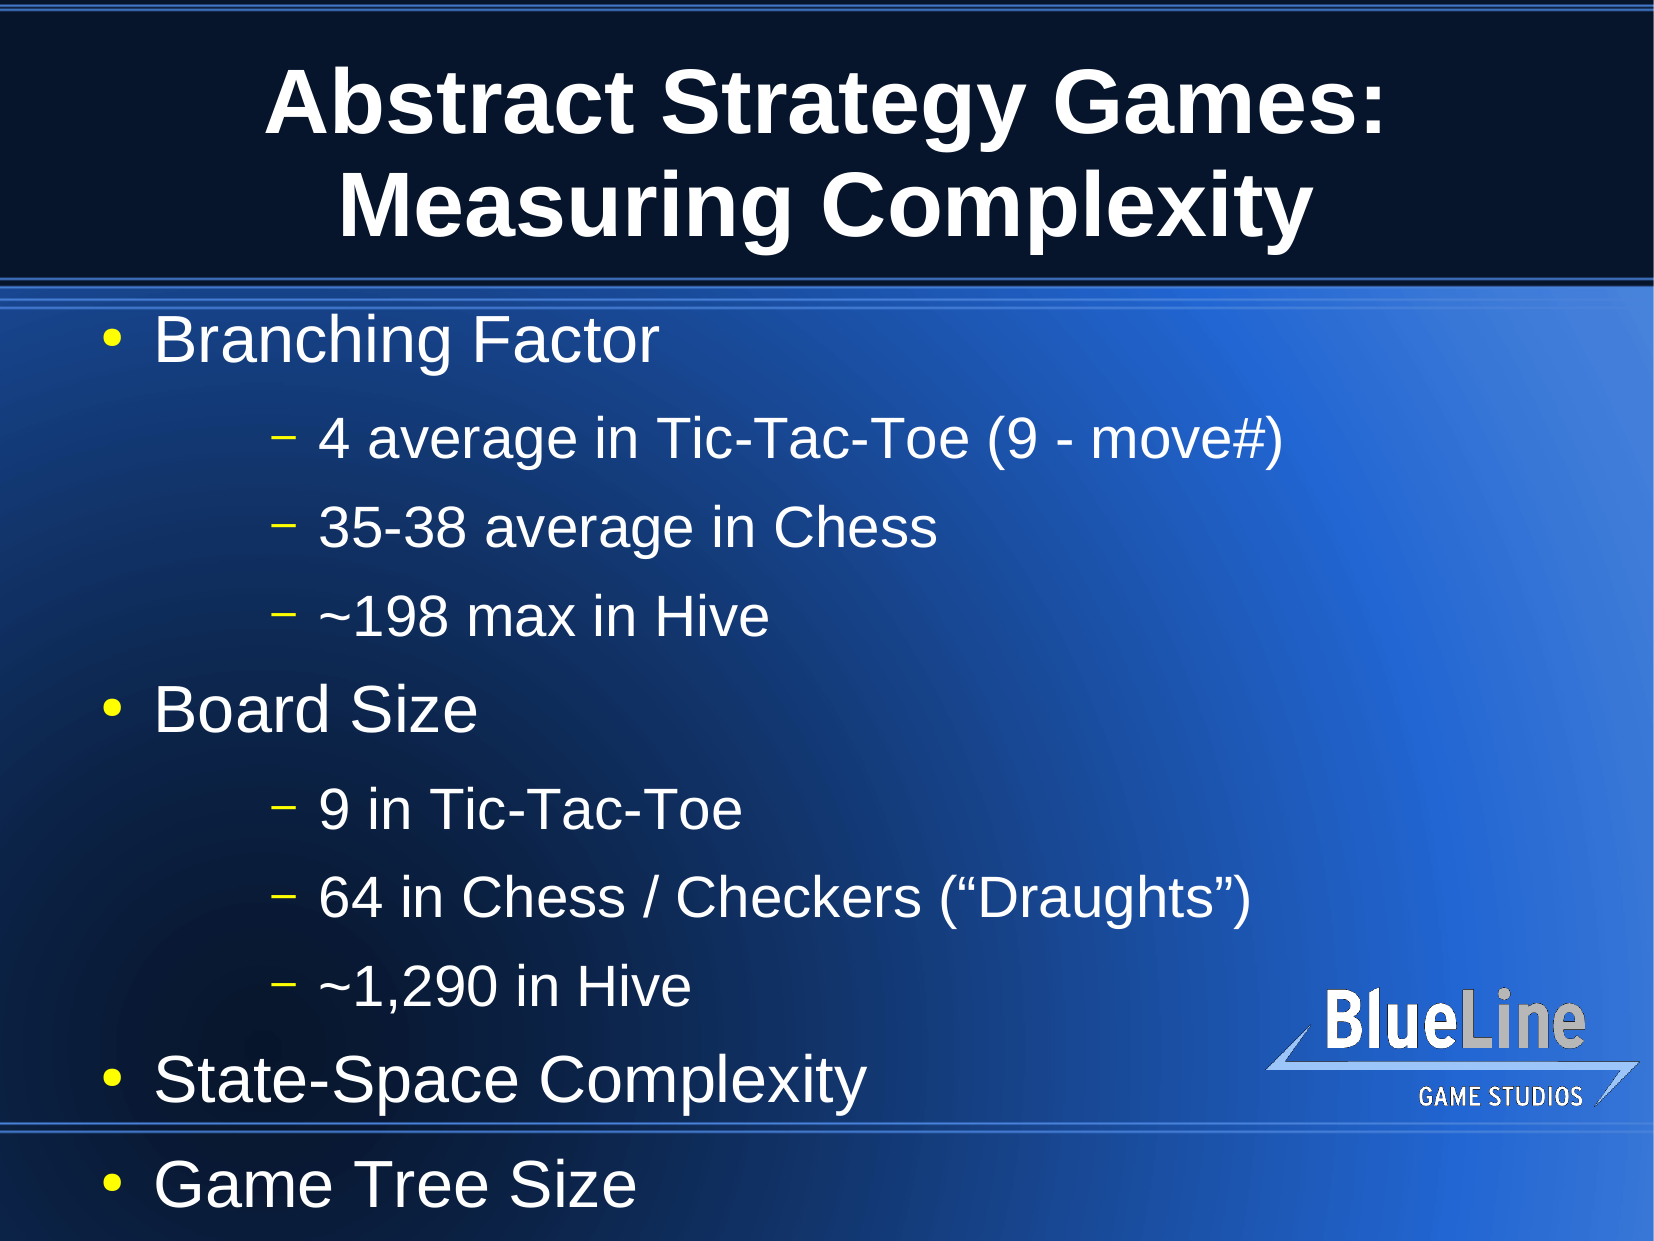

# Abstract Strategy Games: Measuring Complexity
Branching Factor
4 average in Tic-Tac-Toe (9 - move#)
35-38 average in Chess
~198 max in Hive
Board Size
9 in Tic-Tac-Toe
64 in Chess / Checkers (“Draughts”)
~1,290 in Hive
State-Space Complexity
Game Tree Size